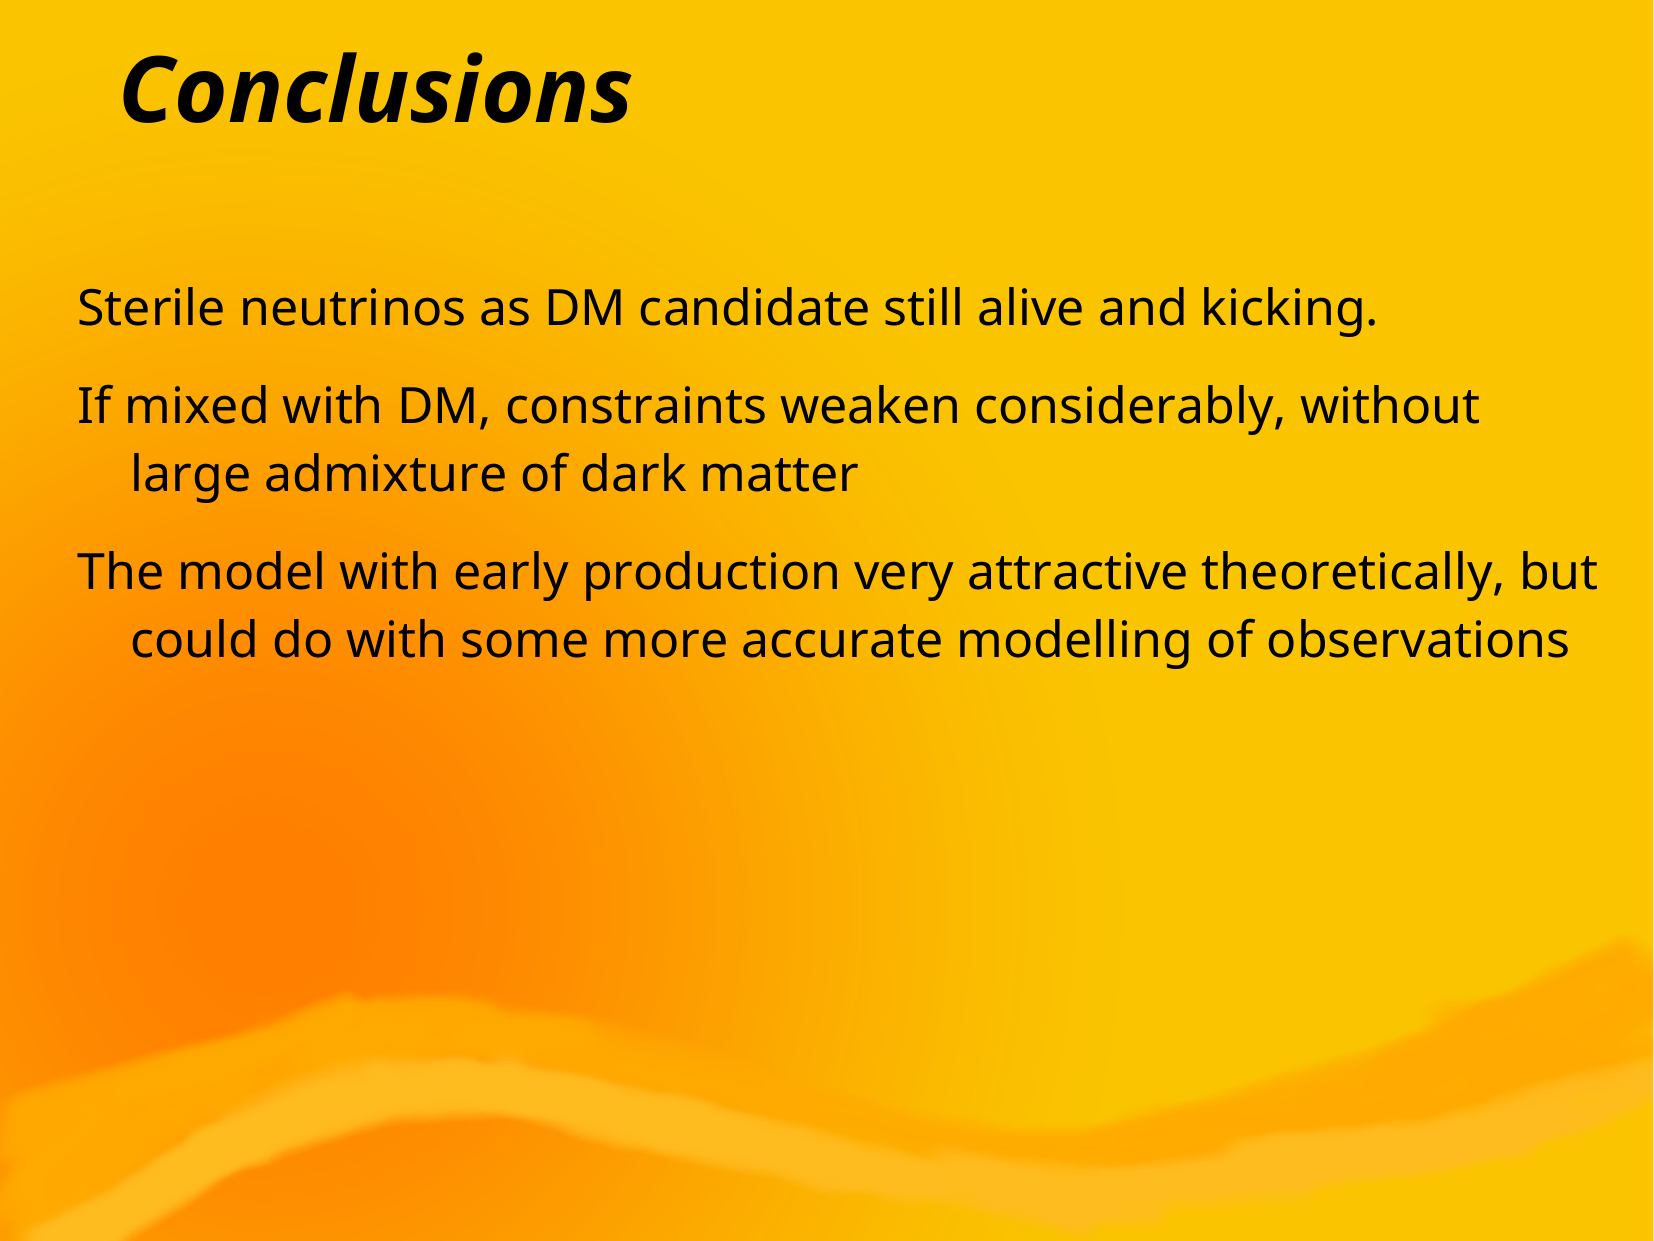

# Conclusions
Sterile neutrinos as DM candidate still alive and kicking.
If mixed with DM, constraints weaken considerably, without large admixture of dark matter
The model with early production very attractive theoretically, but could do with some more accurate modelling of observations